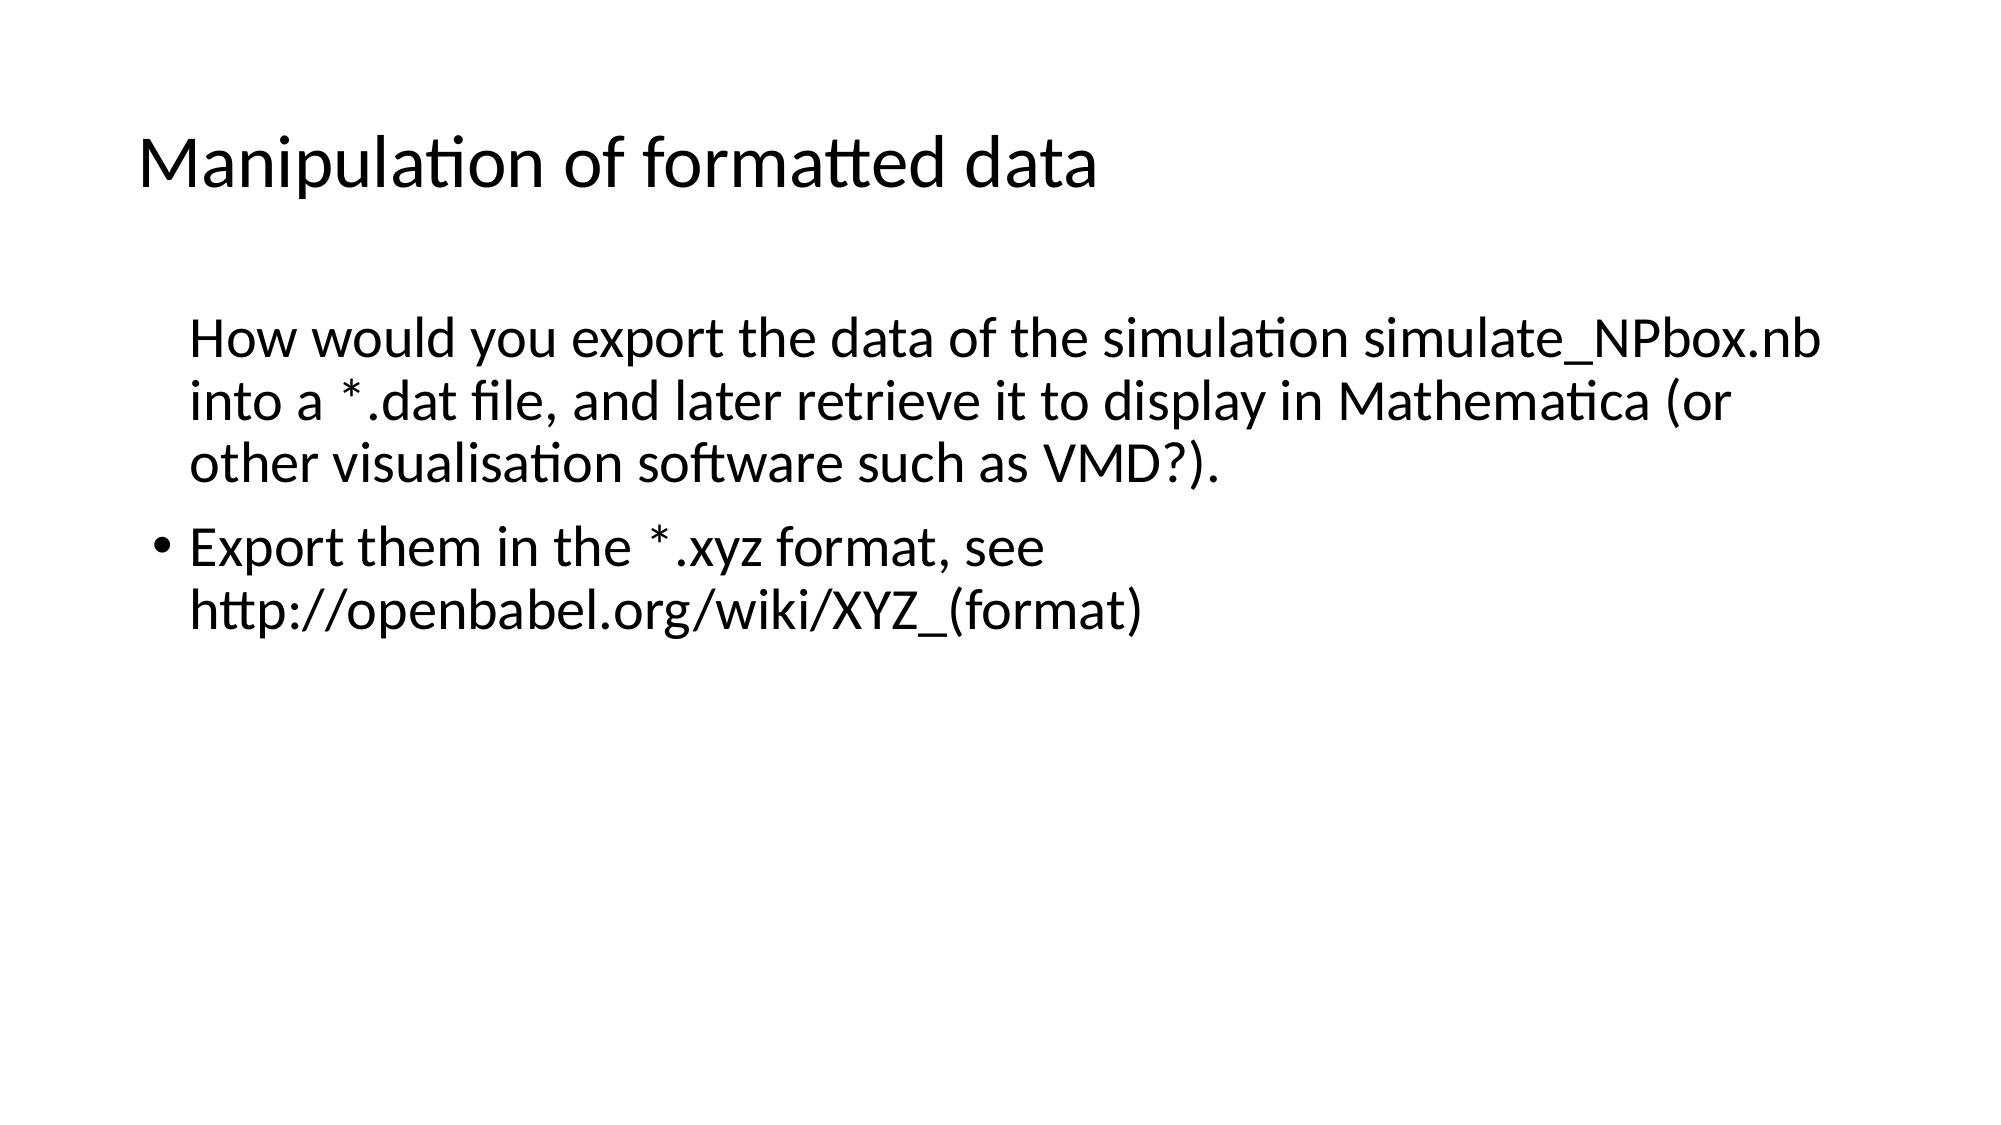

Manipulation of formatted data
# How would you export the data of the simulation simulate_NPbox.nb into a *.dat file, and later retrieve it to display in Mathematica (or other visualisation software such as VMD?).
Export them in the *.xyz format, see http://openbabel.org/wiki/XYZ_(format)